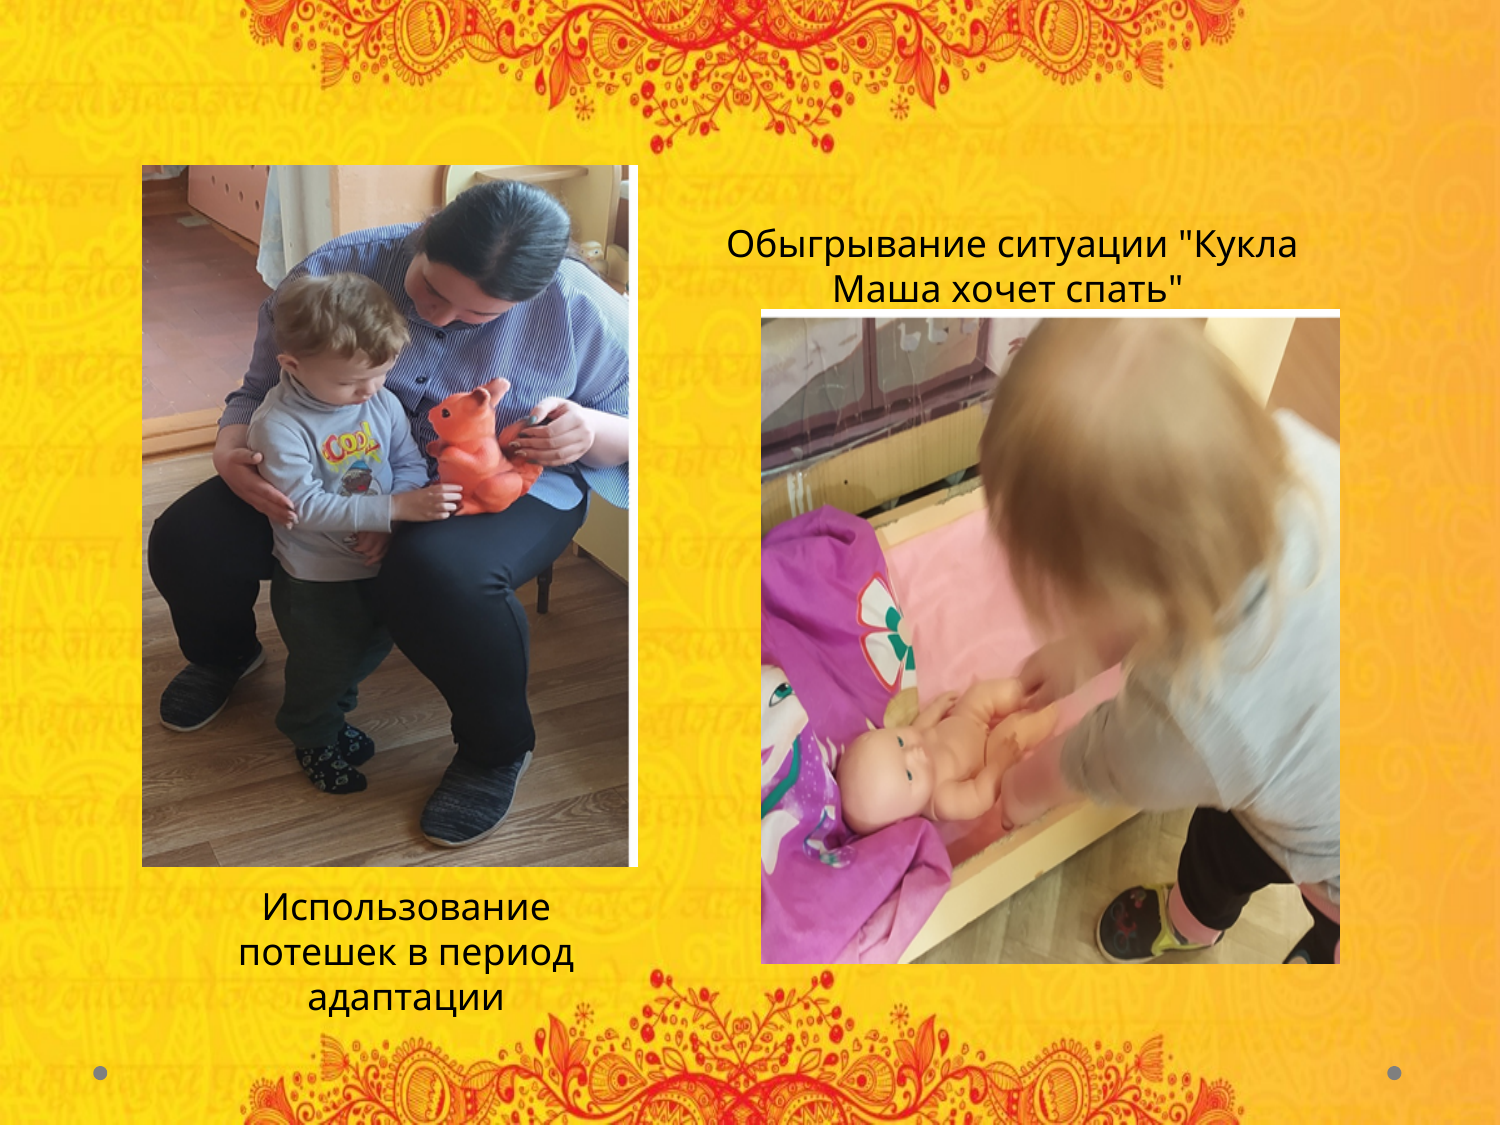

Обыгрывание ситуации "Кукла Маша хочет спать"
Использование потешек в период адаптации